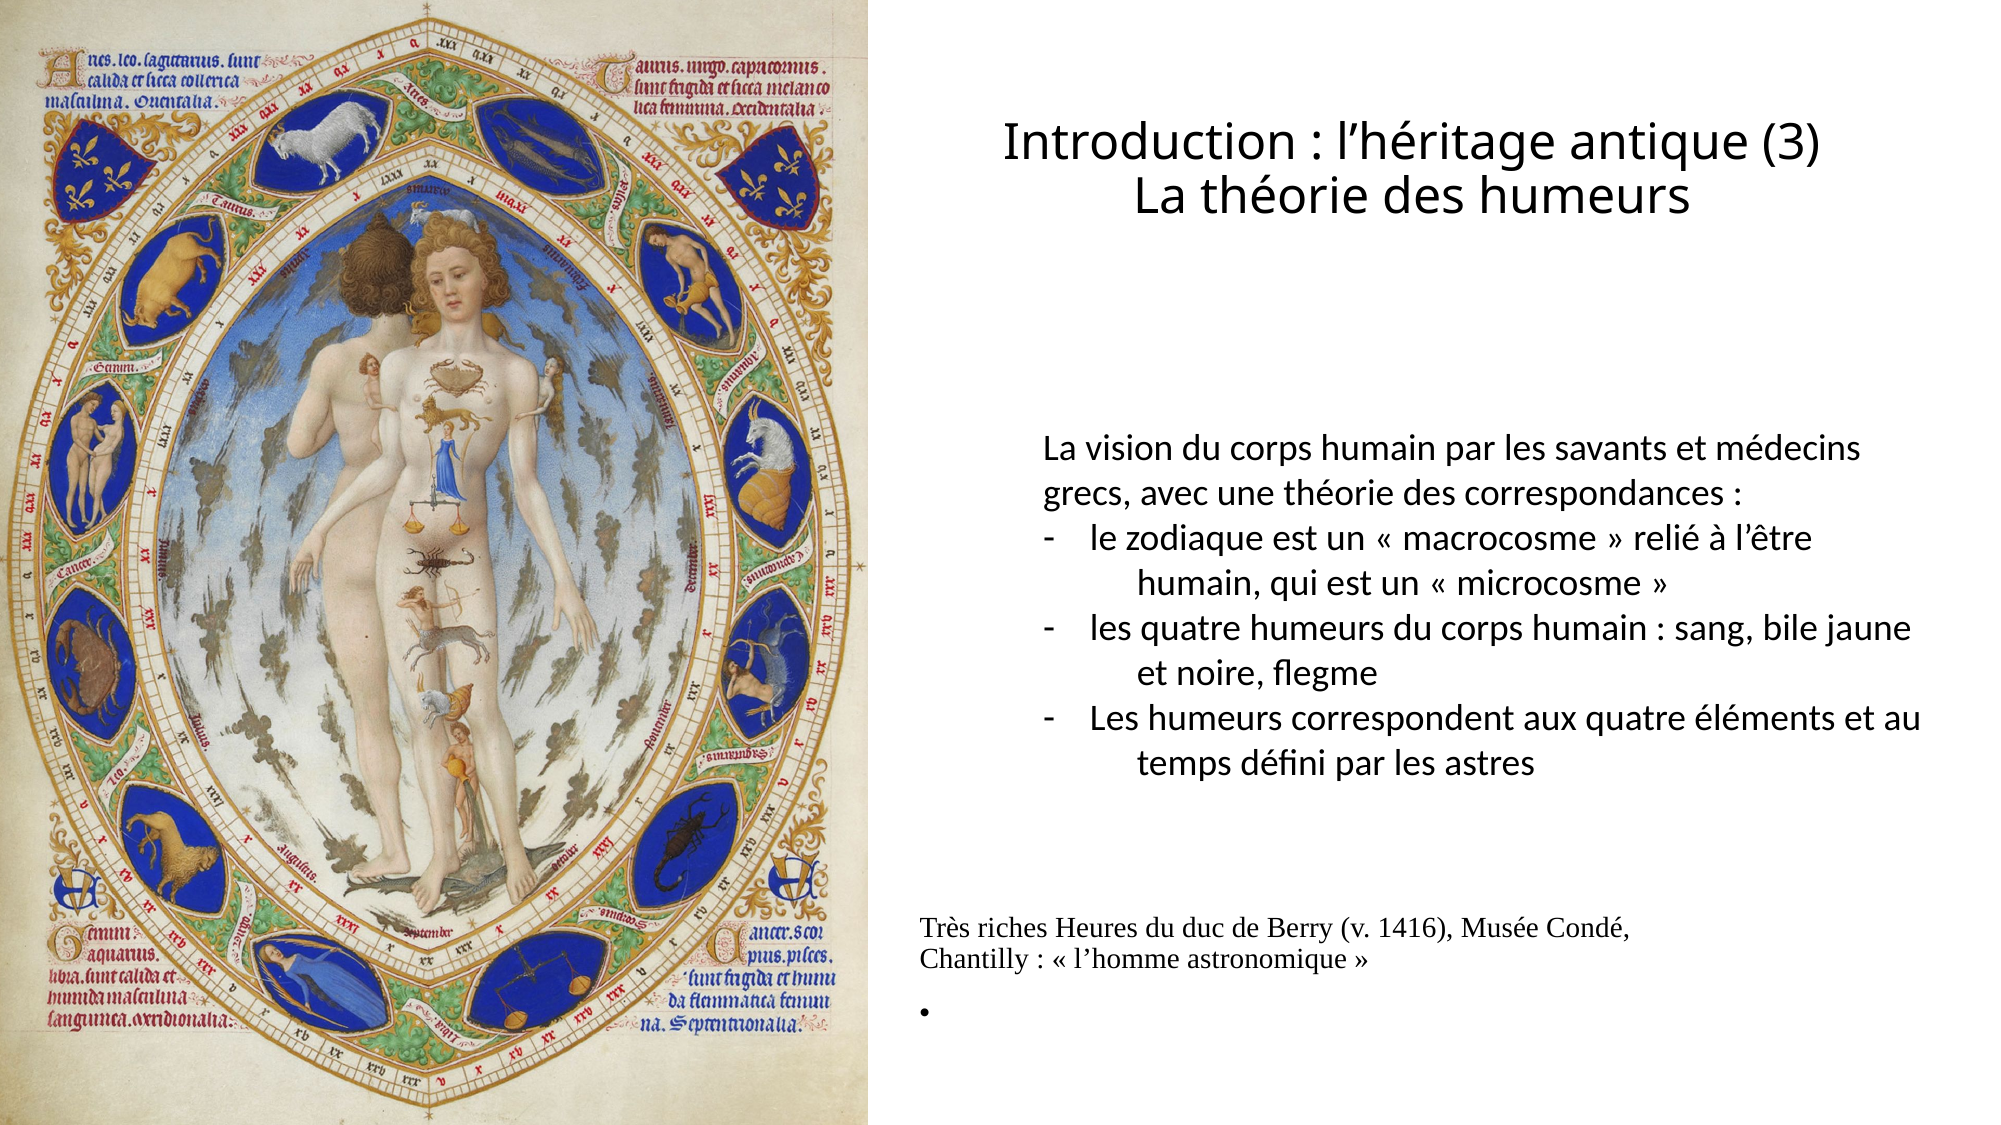

# Introduction : l’héritage antique (3) La théorie des humeurs
La vision du corps humain par les savants et médecins grecs, avec une théorie des correspondances :
le zodiaque est un « macrocosme » relié à l’être humain, qui est un « microcosme »
les quatre humeurs du corps humain : sang, bile jaune et noire, flegme
Les humeurs correspondent aux quatre éléments et au temps défini par les astres
Très riches Heures du duc de Berry (v. 1416), Musée Condé, Chantilly : « l’homme astronomique »